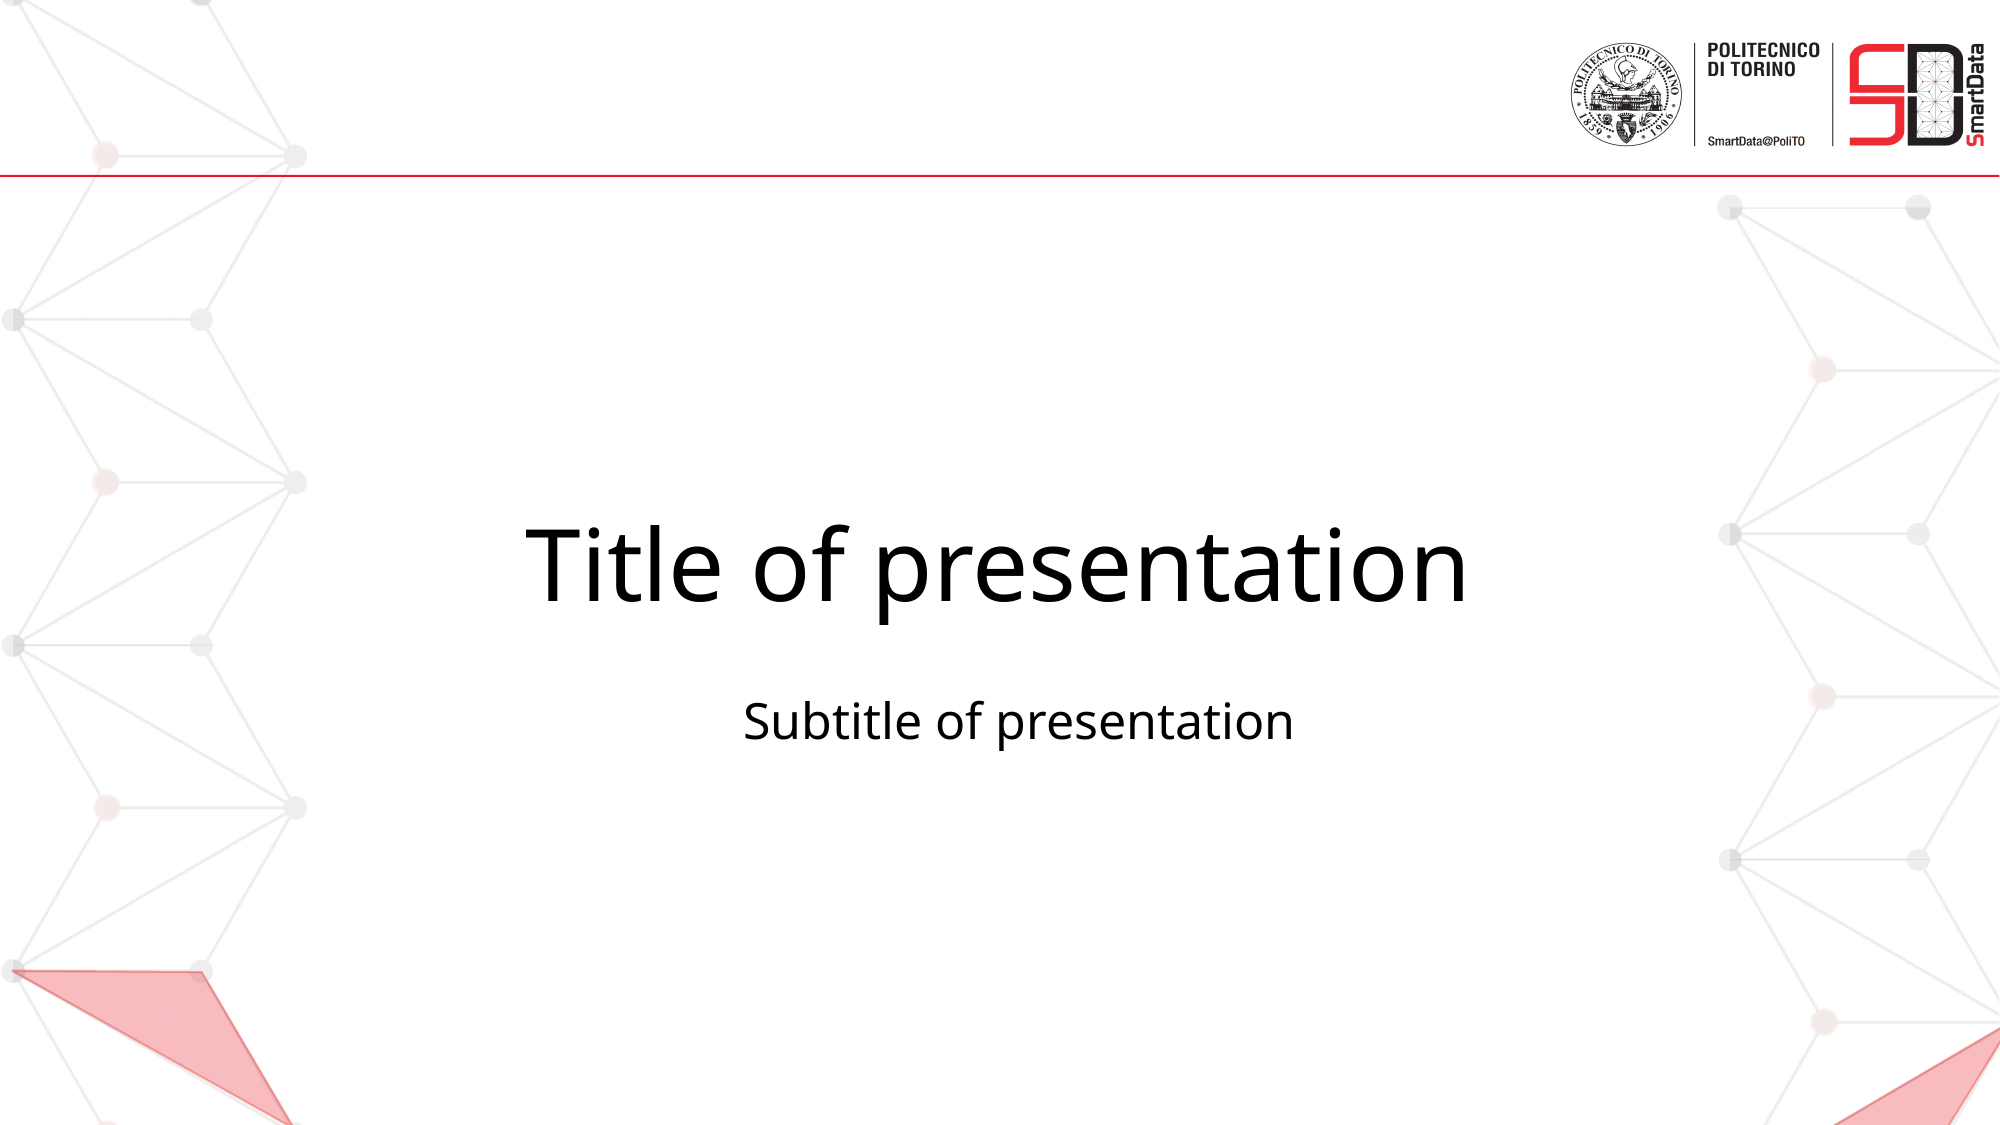

# Title of presentation
Subtitle of presentation